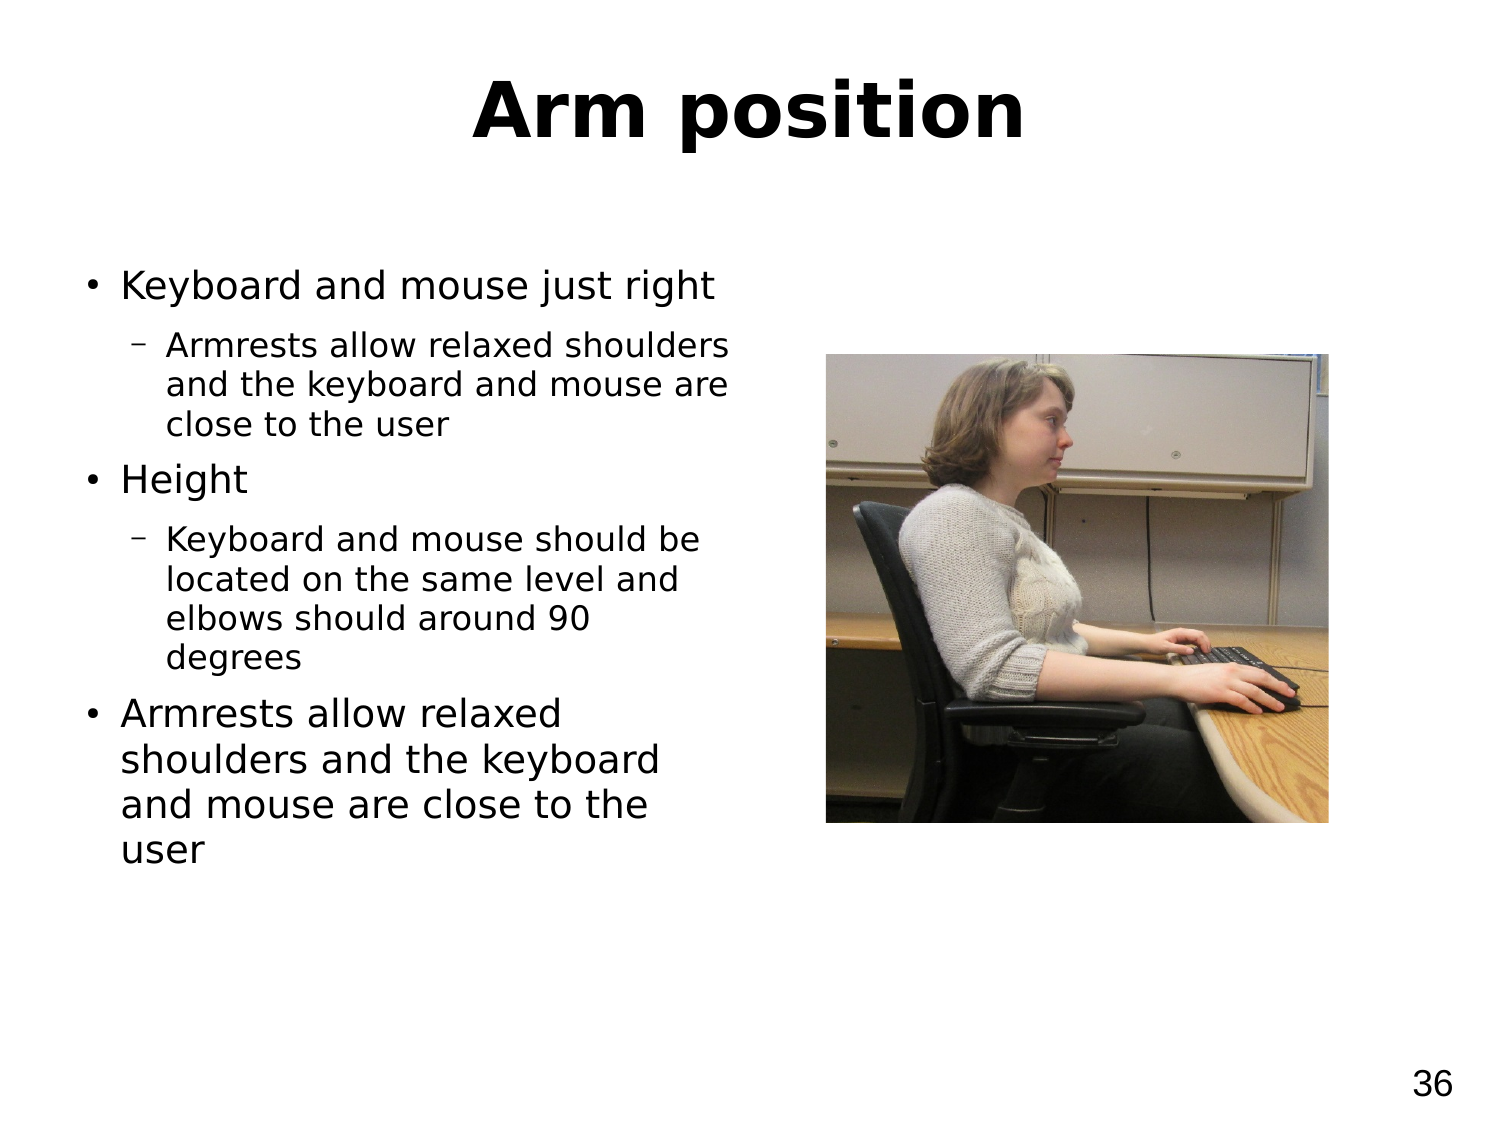

# Arm position
Keyboard and mouse just right
Armrests allow relaxed shoulders and the keyboard and mouse are close to the user
Height
Keyboard and mouse should be located on the same level and elbows should around 90 degrees
Armrests allow relaxed shoulders and the keyboard and mouse are close to the user